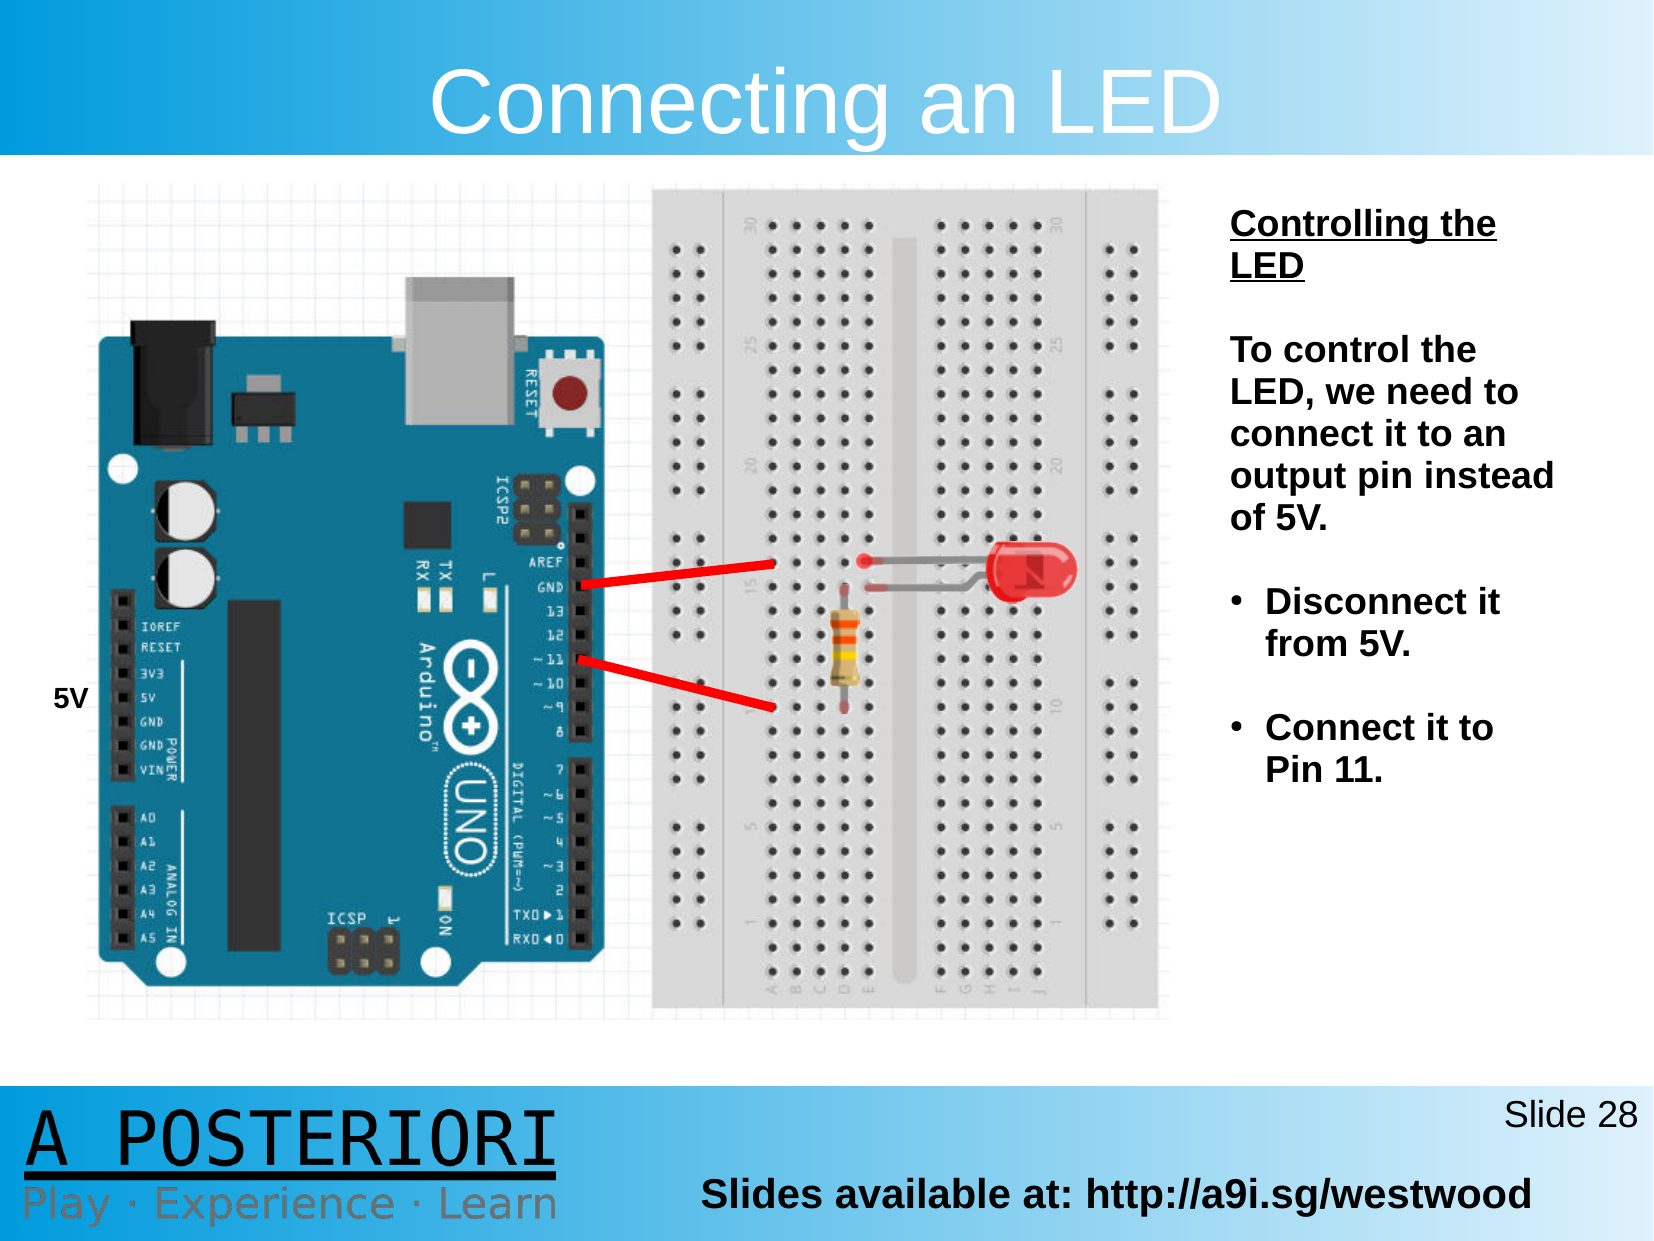

# Connecting an LED
Controlling the LED
To control the LED, we need to connect it to an output pin instead of 5V.
Disconnect it from 5V.
Connect it to Pin 11.
5V